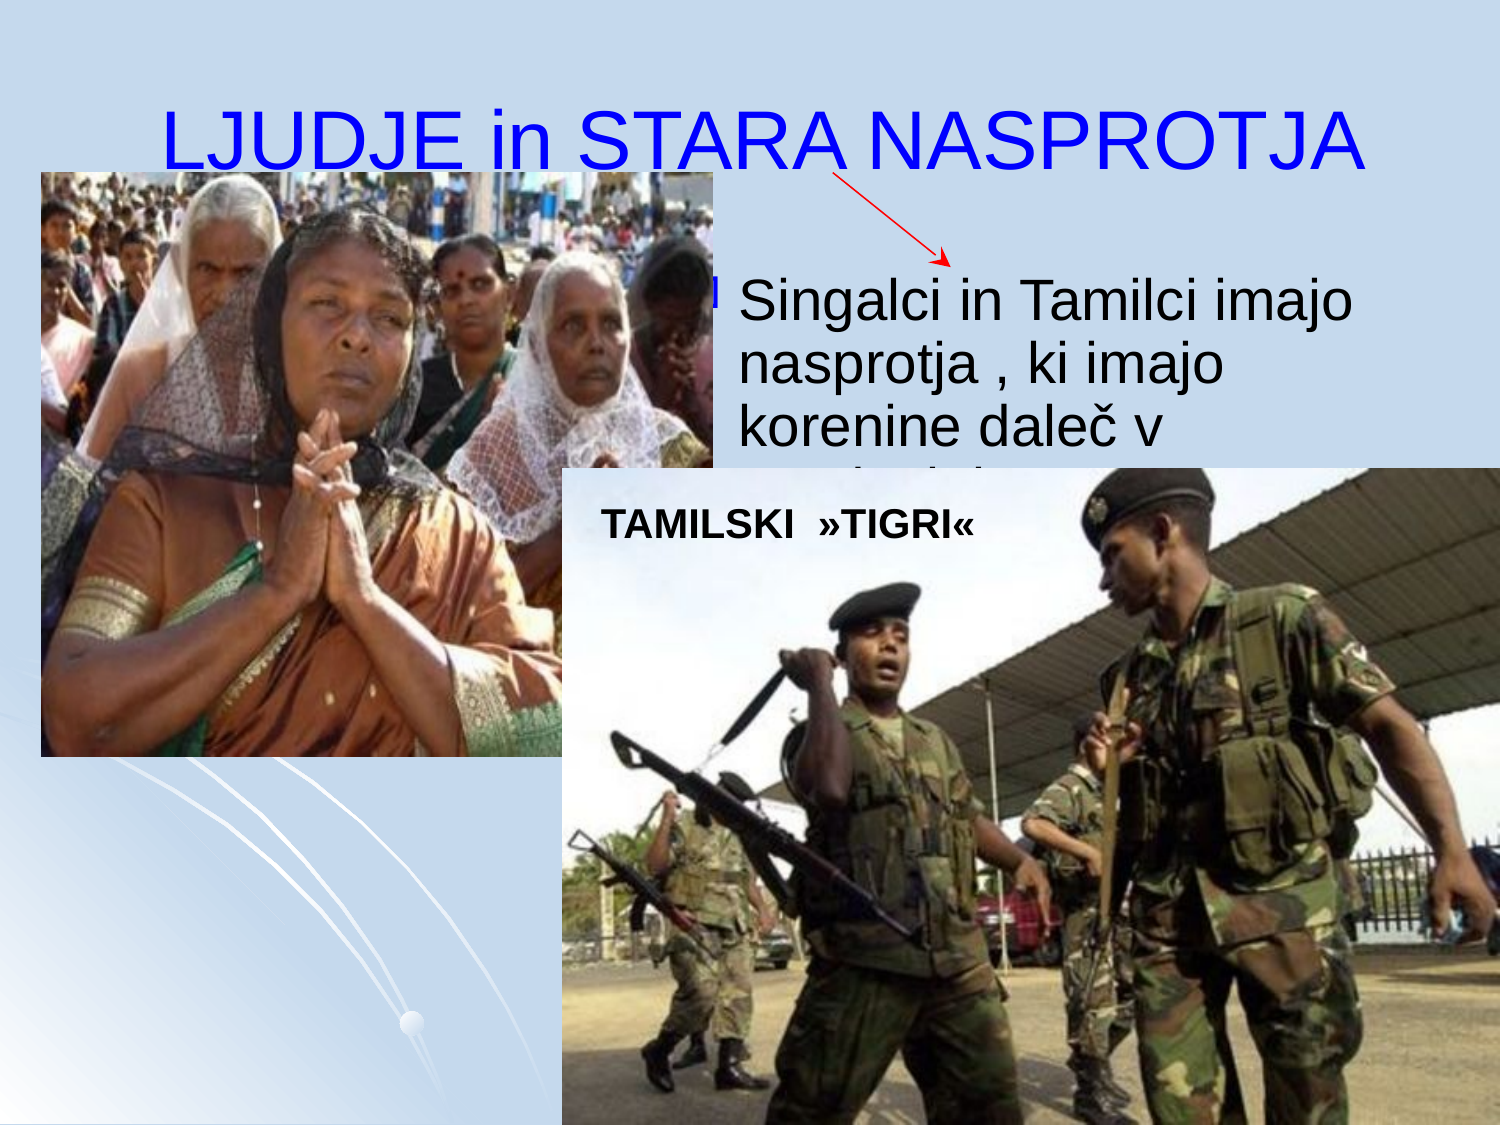

# LJUDJE in STARA NASPROTJA
Singalci in Tamilci imajo nasprotja , ki imajo korenine daleč v zgodovini
naroda sta sprta zaradi politične prihodnosti Šrilanke
v boju za neodvisnost Tamilci bogosto izvajajo teroristične napade v katerih so žrtve predvsem civilisti
večina prebivalcev izvira iz Indije
NARODI:
Singalci
Tamilci
TAMILSKI »TIGRI«